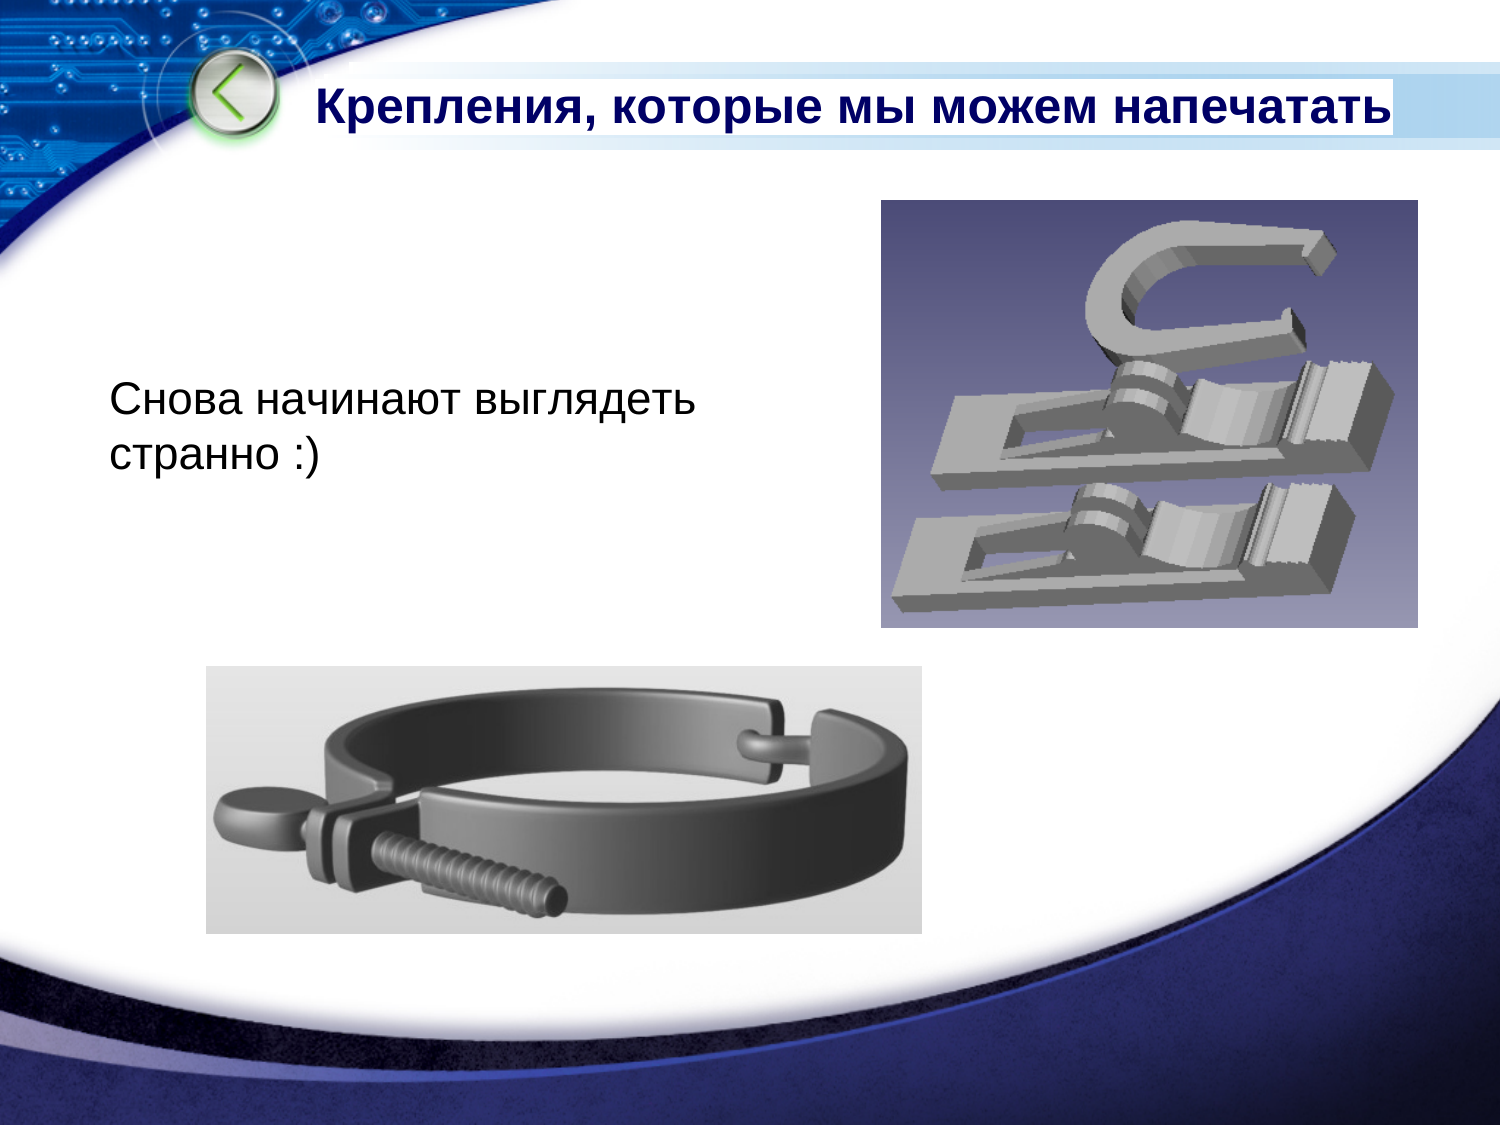

# Крепления, которые мы можем напечатать
Снова начинают выглядеть
странно :)